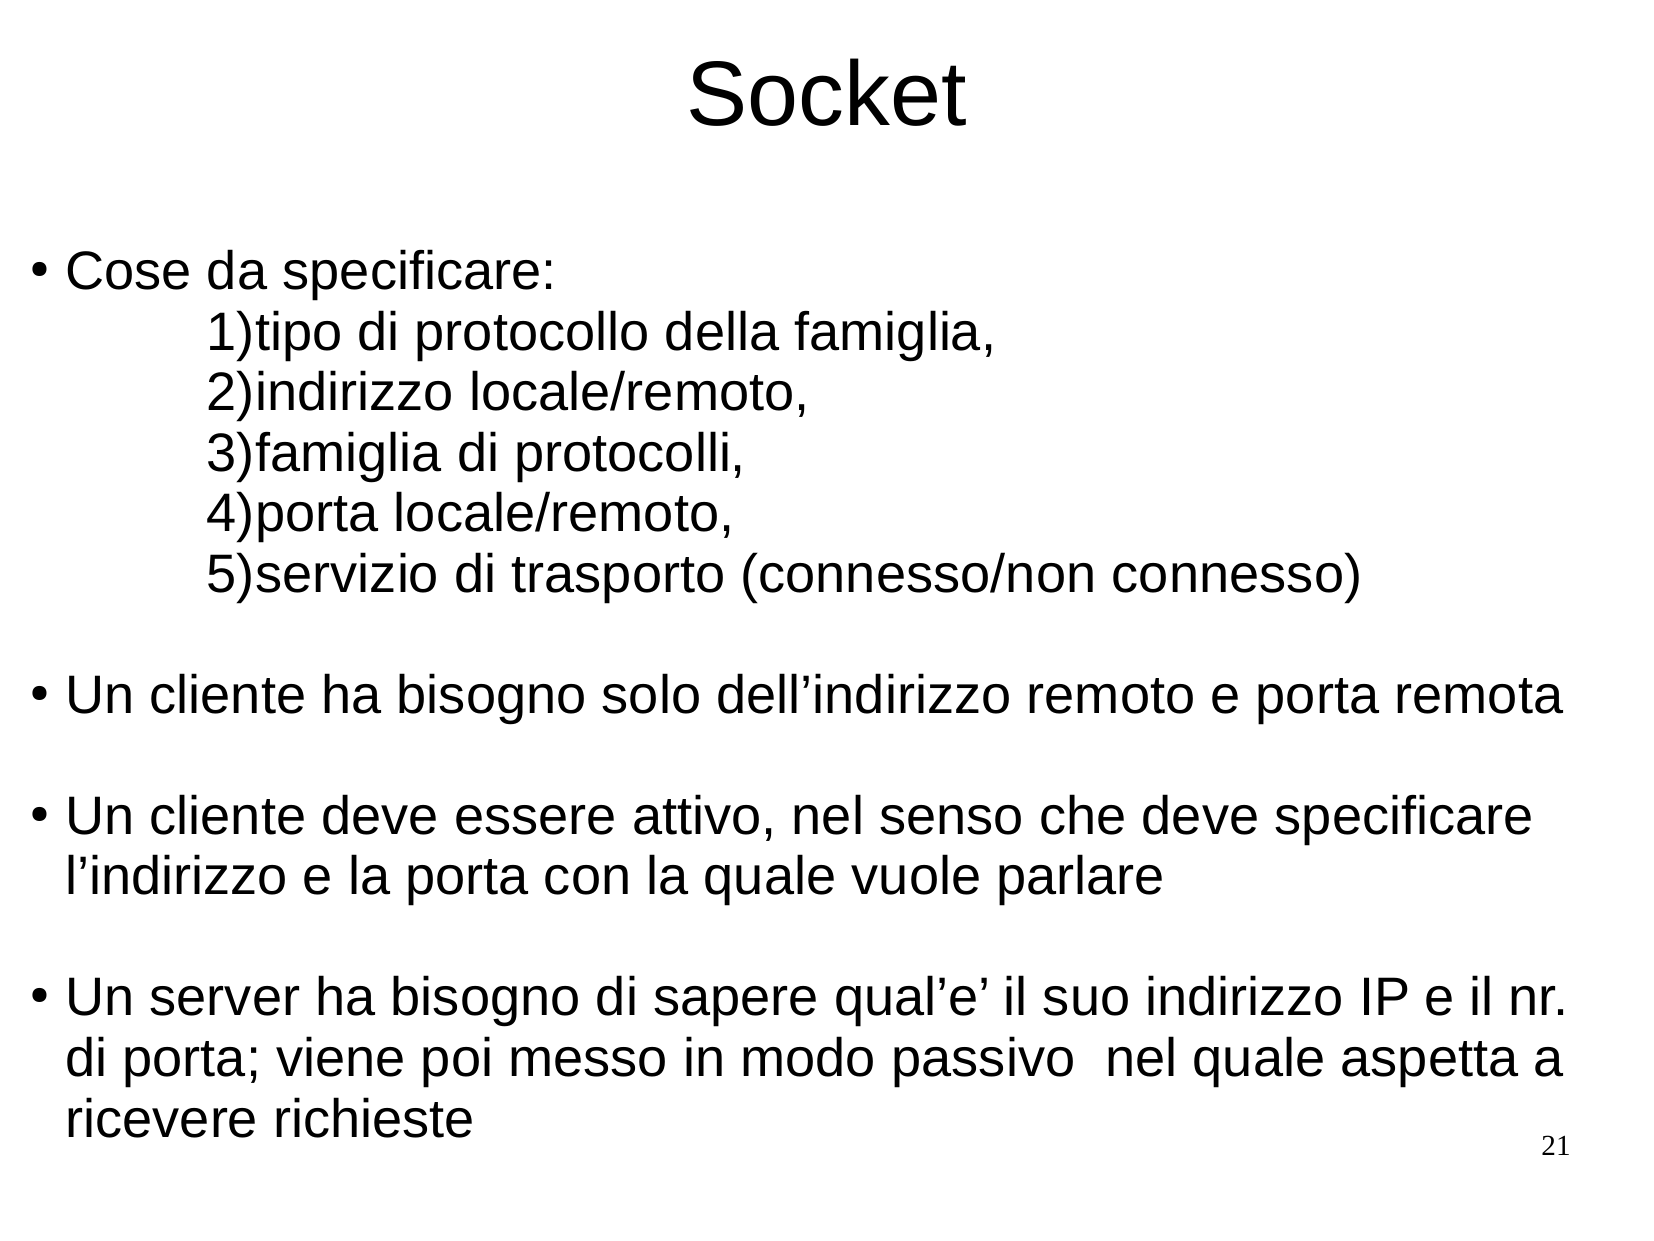

# Socket
Cose da specificare:
tipo di protocollo della famiglia,
indirizzo locale/remoto,
famiglia di protocolli,
porta locale/remoto,
servizio di trasporto (connesso/non connesso)
Un cliente ha bisogno solo dell’indirizzo remoto e porta remota
Un cliente deve essere attivo, nel senso che deve specificare l’indirizzo e la porta con la quale vuole parlare
Un server ha bisogno di sapere qual’e’ il suo indirizzo IP e il nr. di porta; viene poi messo in modo passivo nel quale aspetta a ricevere richieste
21